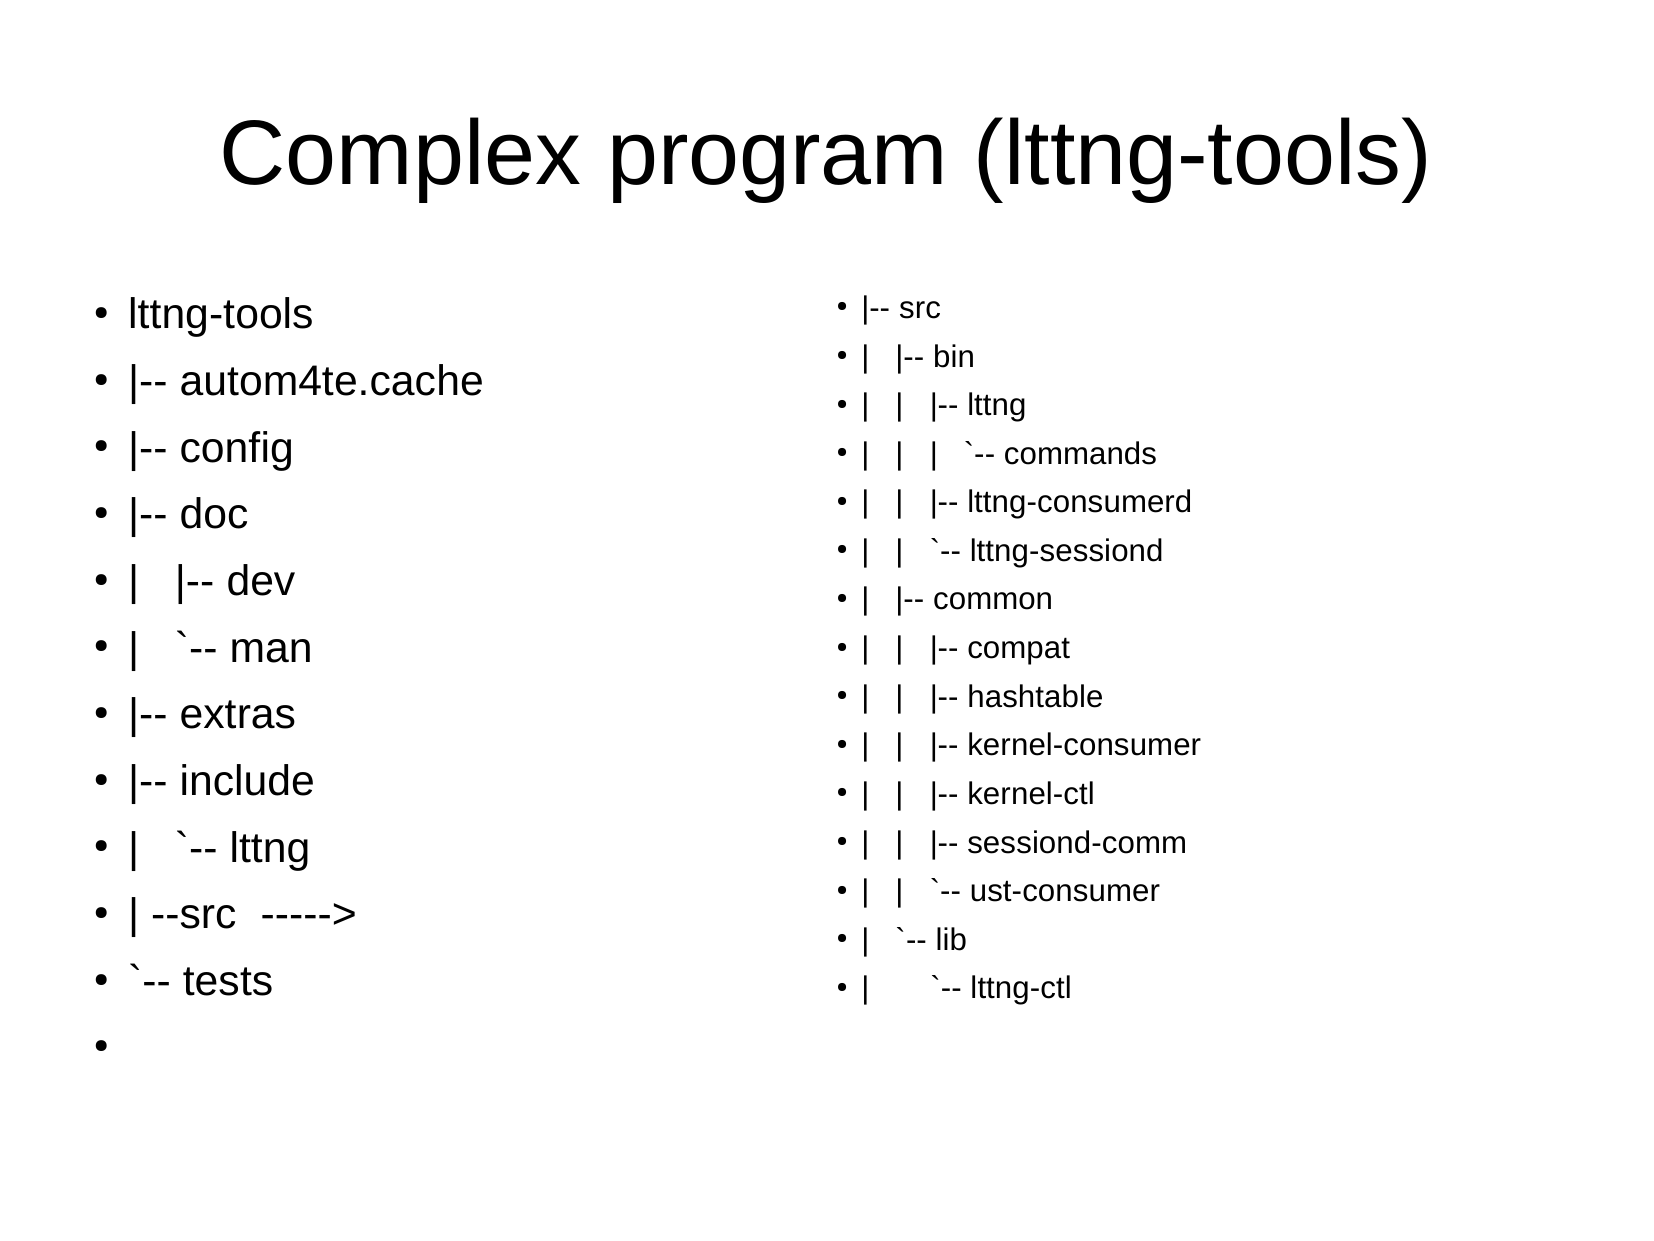

# Complex program (lttng-tools)
lttng-tools
|-- autom4te.cache
|-- config
|-- doc
| |-- dev
| `-- man
|-- extras
|-- include
| `-- lttng
| --src ----->
`-- tests
|-- src
| |-- bin
| | |-- lttng
| | | `-- commands
| | |-- lttng-consumerd
| | `-- lttng-sessiond
| |-- common
| | |-- compat
| | |-- hashtable
| | |-- kernel-consumer
| | |-- kernel-ctl
| | |-- sessiond-comm
| | `-- ust-consumer
| `-- lib
| `-- lttng-ctl